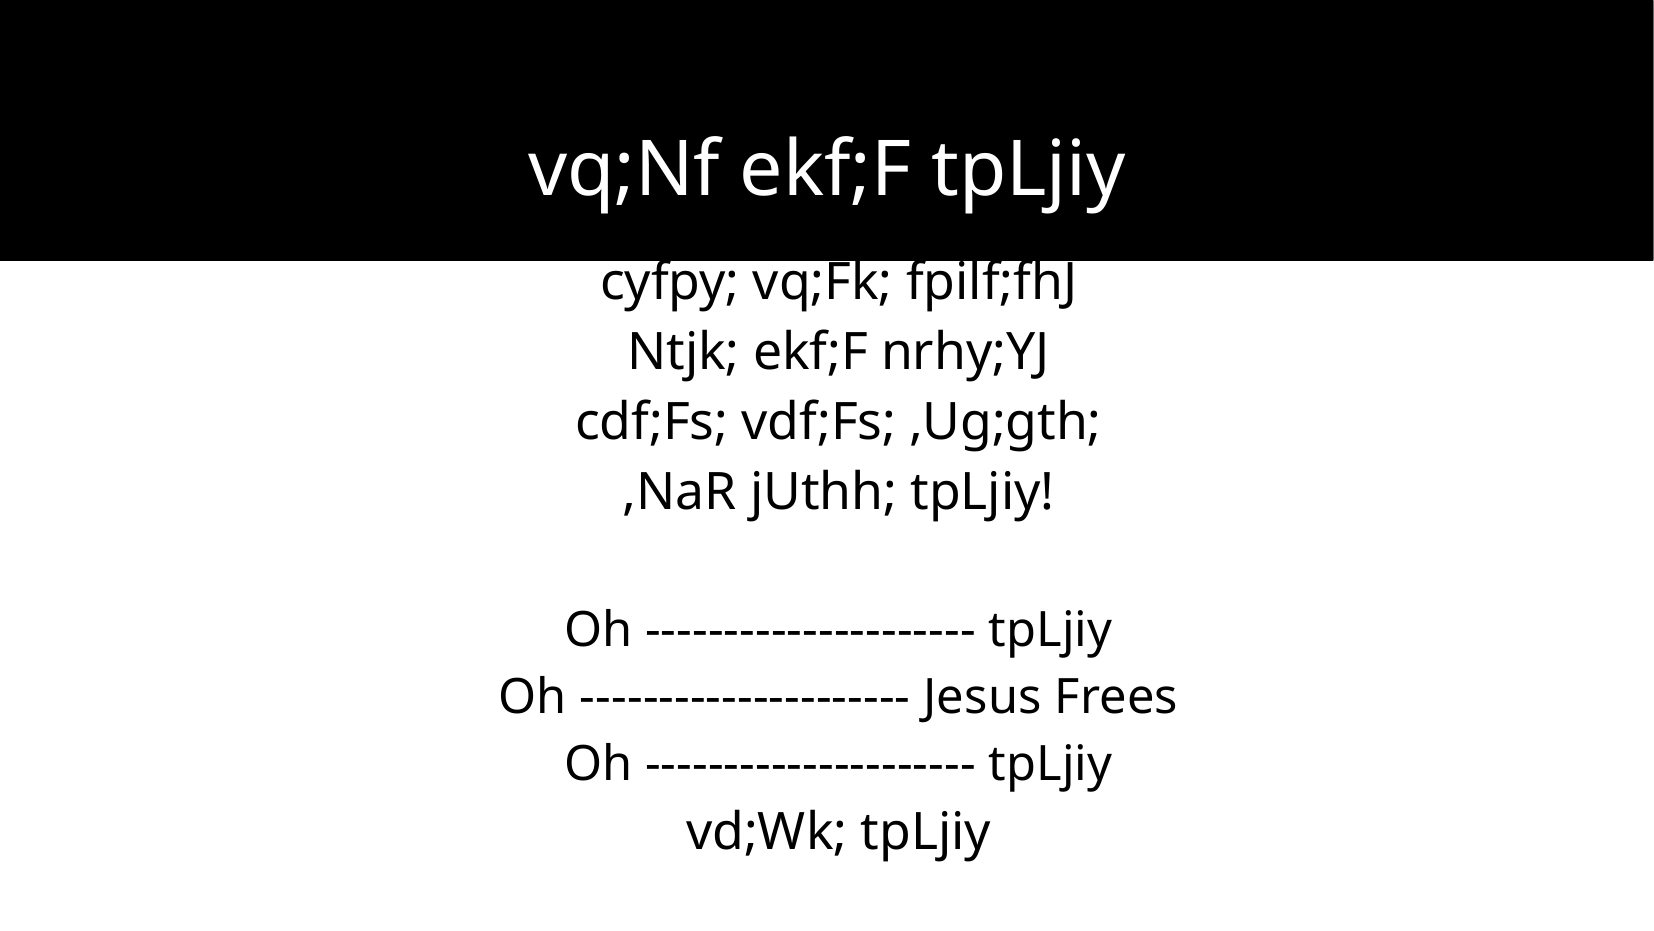

vq;Nf ekf;F tpLjiy
# cyfpy; vq;Fk; fpilf;fhJ Ntjk; ekf;F nrhy;YJ cdf;Fs; vdf;Fs; ,Ug;gth; ,NaR jUthh; tpLjiy! Oh --------------------- tpLjiy Oh --------------------- Jesus Frees Oh --------------------- tpLjiy vd;Wk; tpLjiy